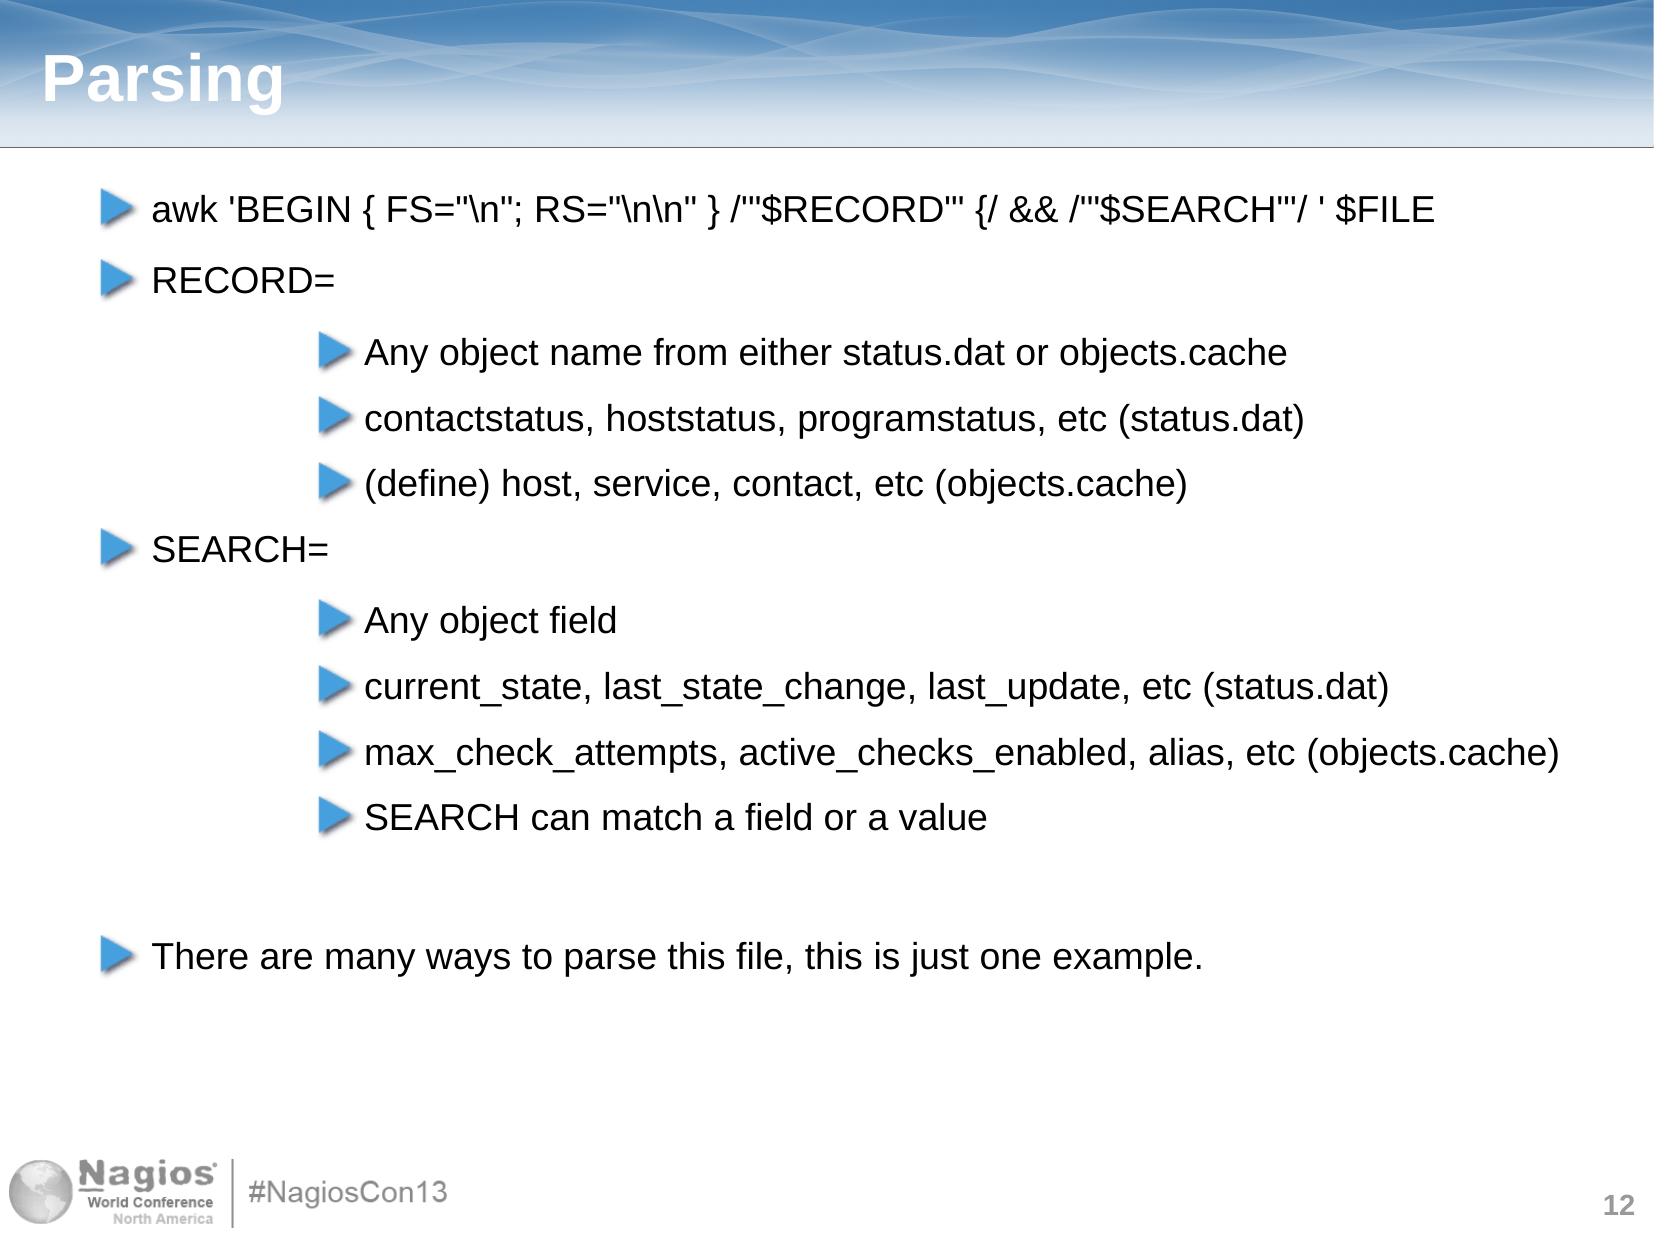

# Parsing
awk 'BEGIN { FS="\n"; RS="\n\n" } /'"$RECORD"' {/ && /'"$SEARCH"'/ ' $FILE
RECORD=
Any object name from either status.dat or objects.cache
contactstatus, hoststatus, programstatus, etc (status.dat)
(define) host, service, contact, etc (objects.cache)
SEARCH=
Any object field
current_state, last_state_change, last_update, etc (status.dat)
max_check_attempts, active_checks_enabled, alias, etc (objects.cache)
SEARCH can match a field or a value
There are many ways to parse this file, this is just one example.
12